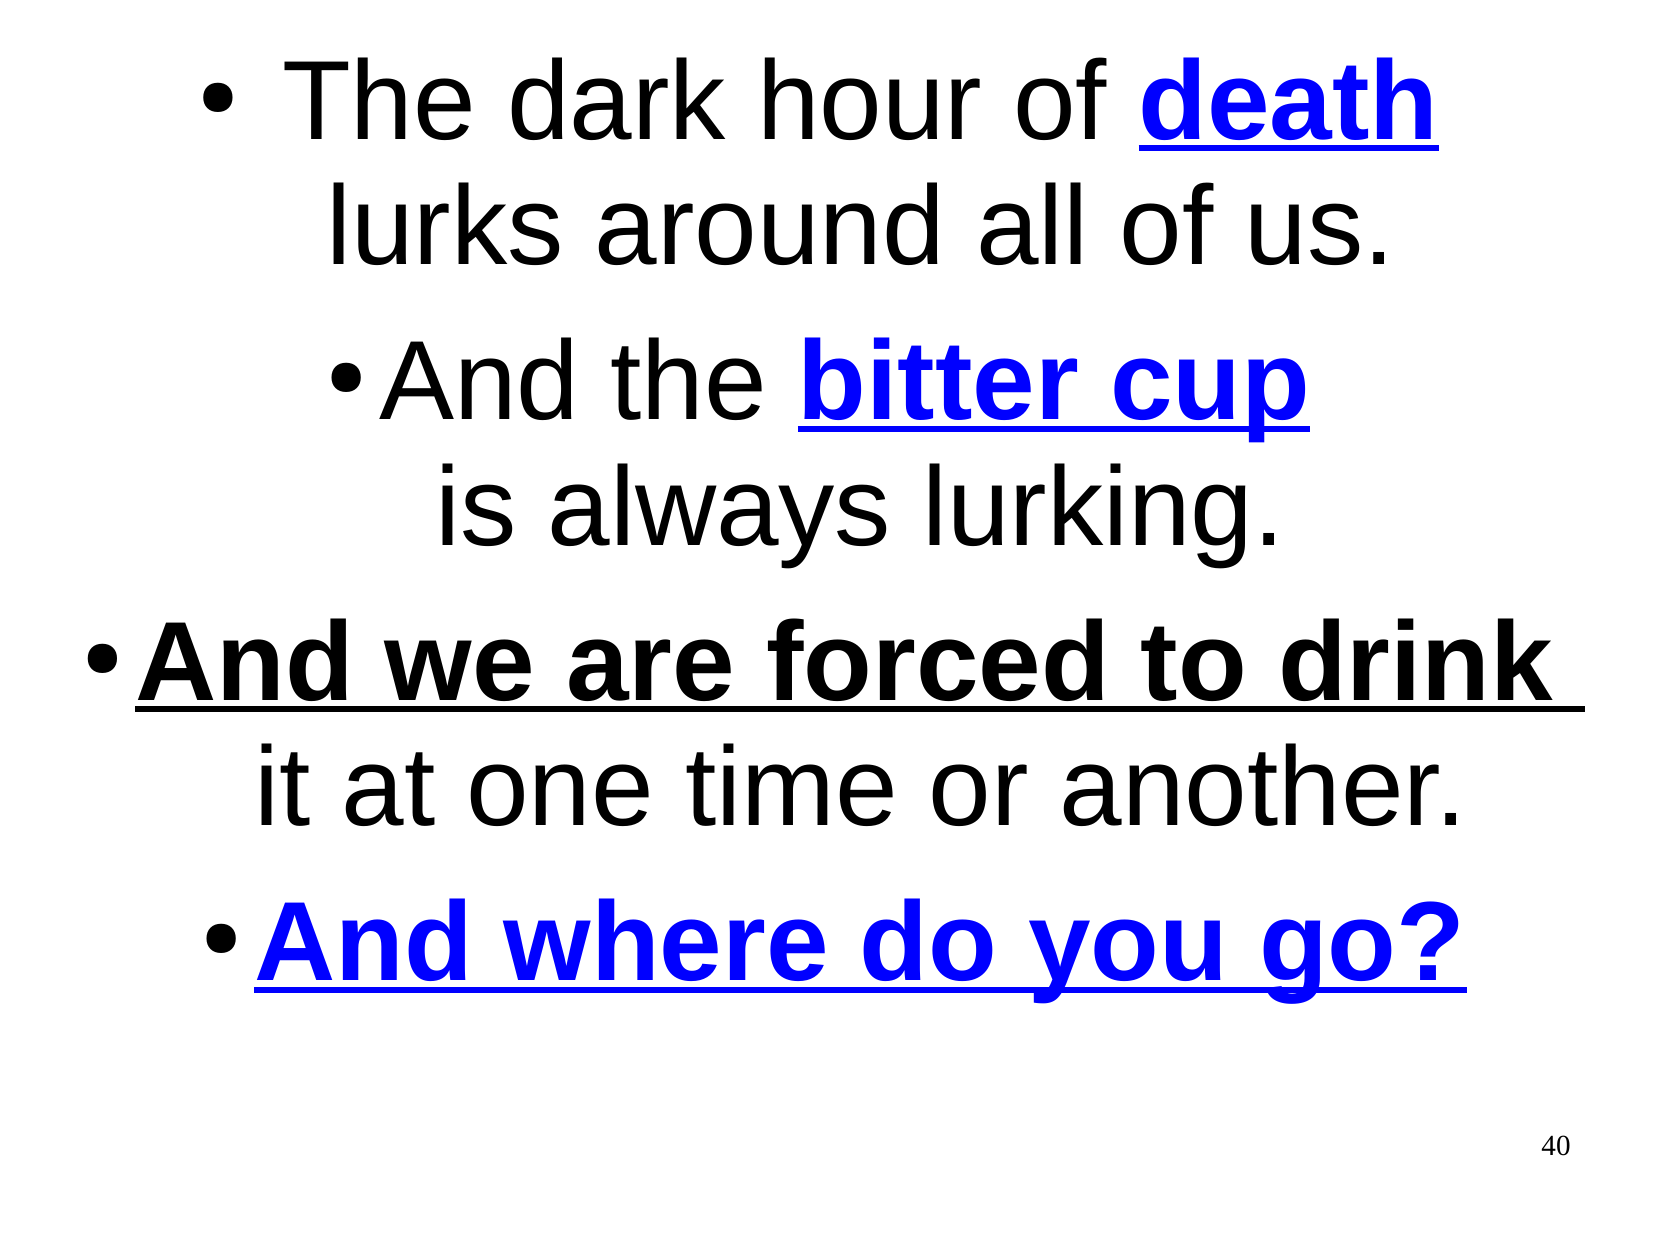

# The dark hour of death lurks around all of us.
And the bitter cup
is always lurking.
And we are forced to drink
it at one time or another.
And where do you go?
40